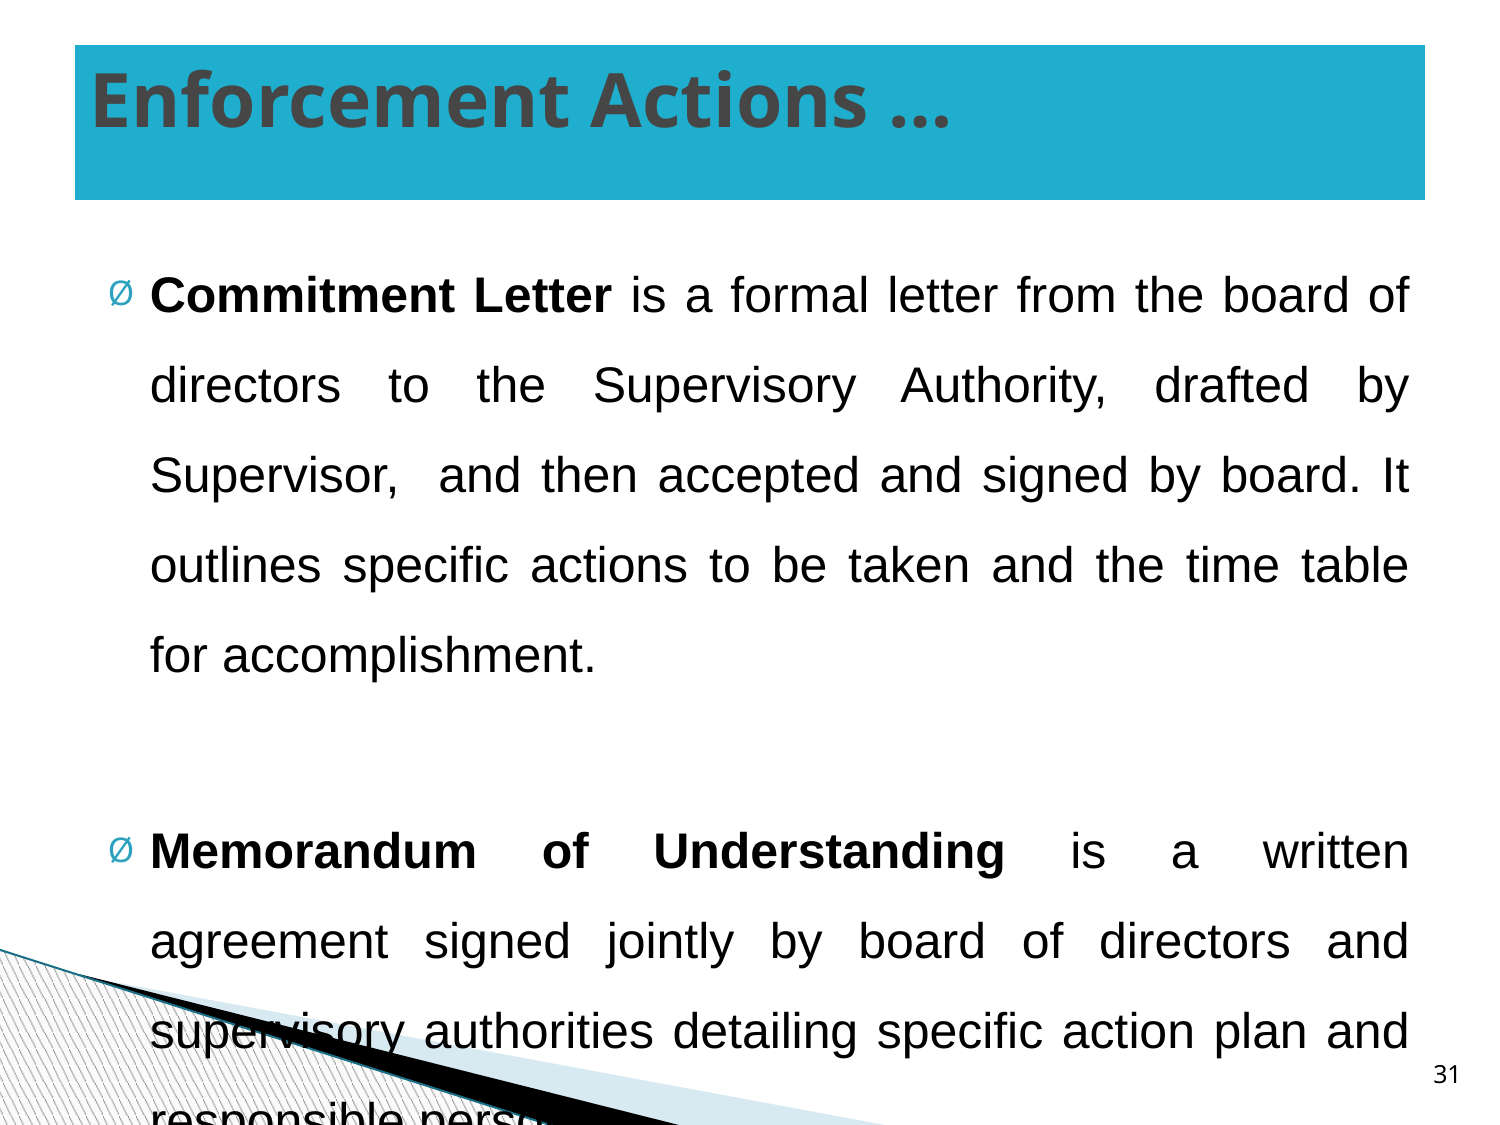

# Enforcement Actions …
Commitment Letter is a formal letter from the board of directors to the Supervisory Authority, drafted by Supervisor, and then accepted and signed by board. It outlines specific actions to be taken and the time table for accomplishment.
Memorandum of Understanding is a written agreement signed jointly by board of directors and supervisory authorities detailing specific action plan and responsible persons.